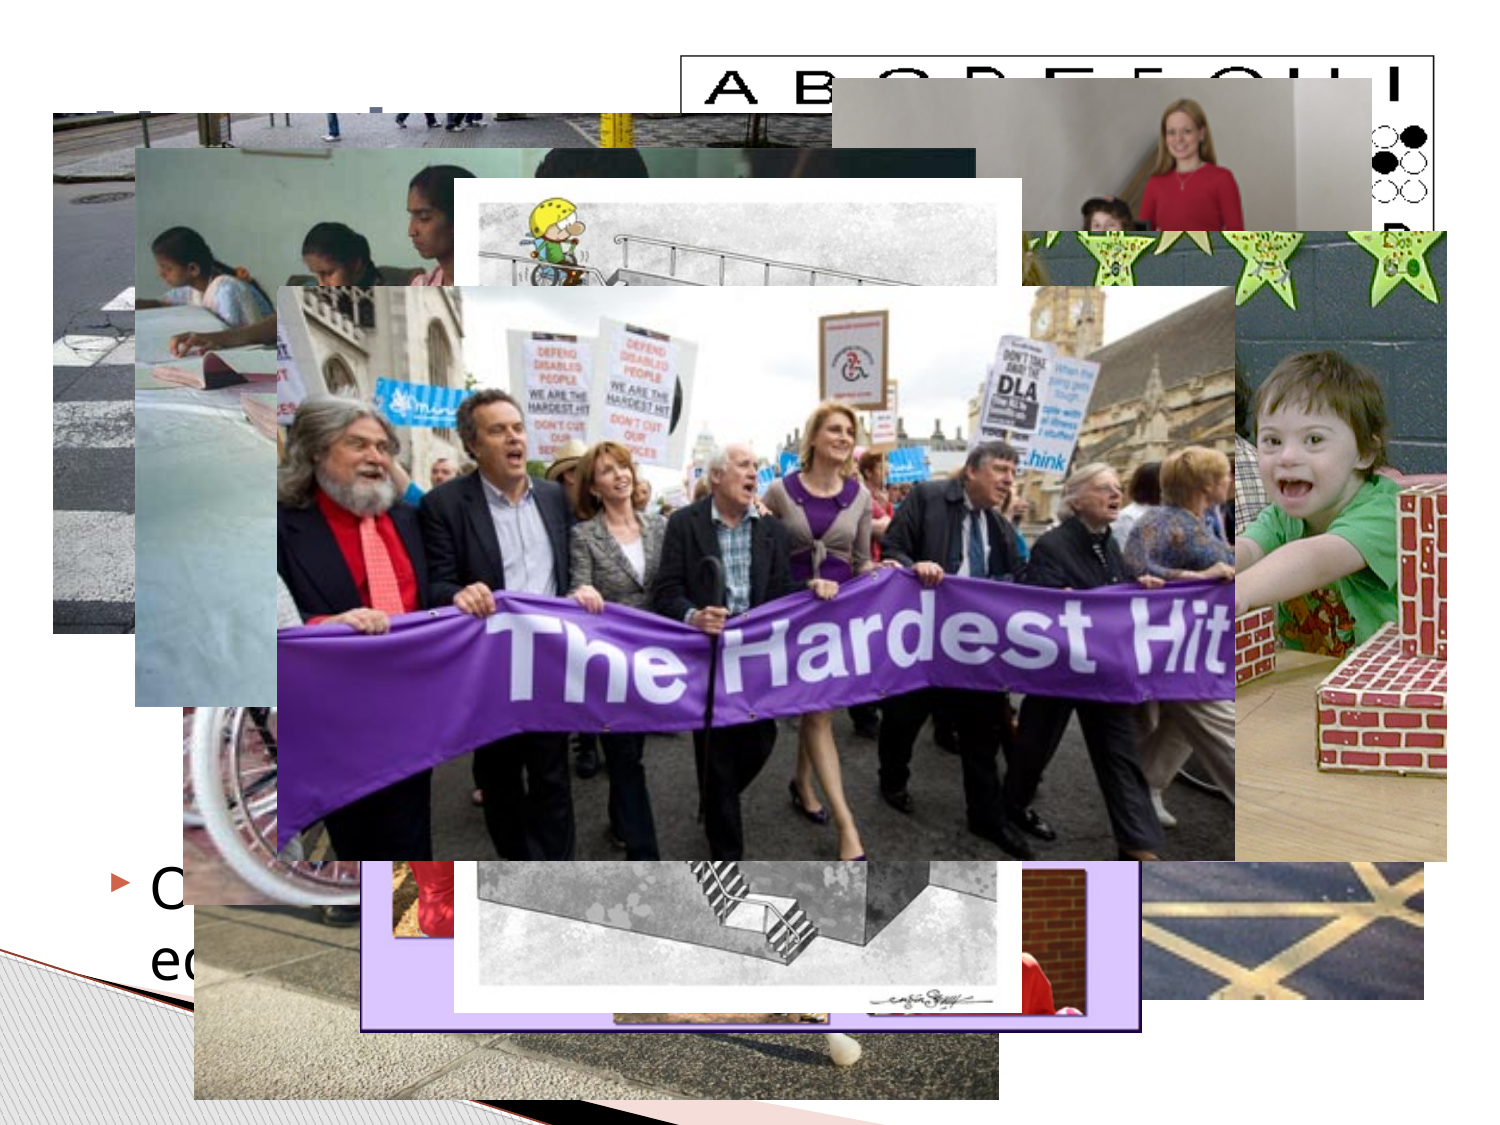

Nowadays
# Incouraging against discrimination
Technological improvements
e.g. braille, canes and a special leading system for the blind, special parking spaces, ramps and special elevators for wheelchair users ...
Offering disabled children a special educational support